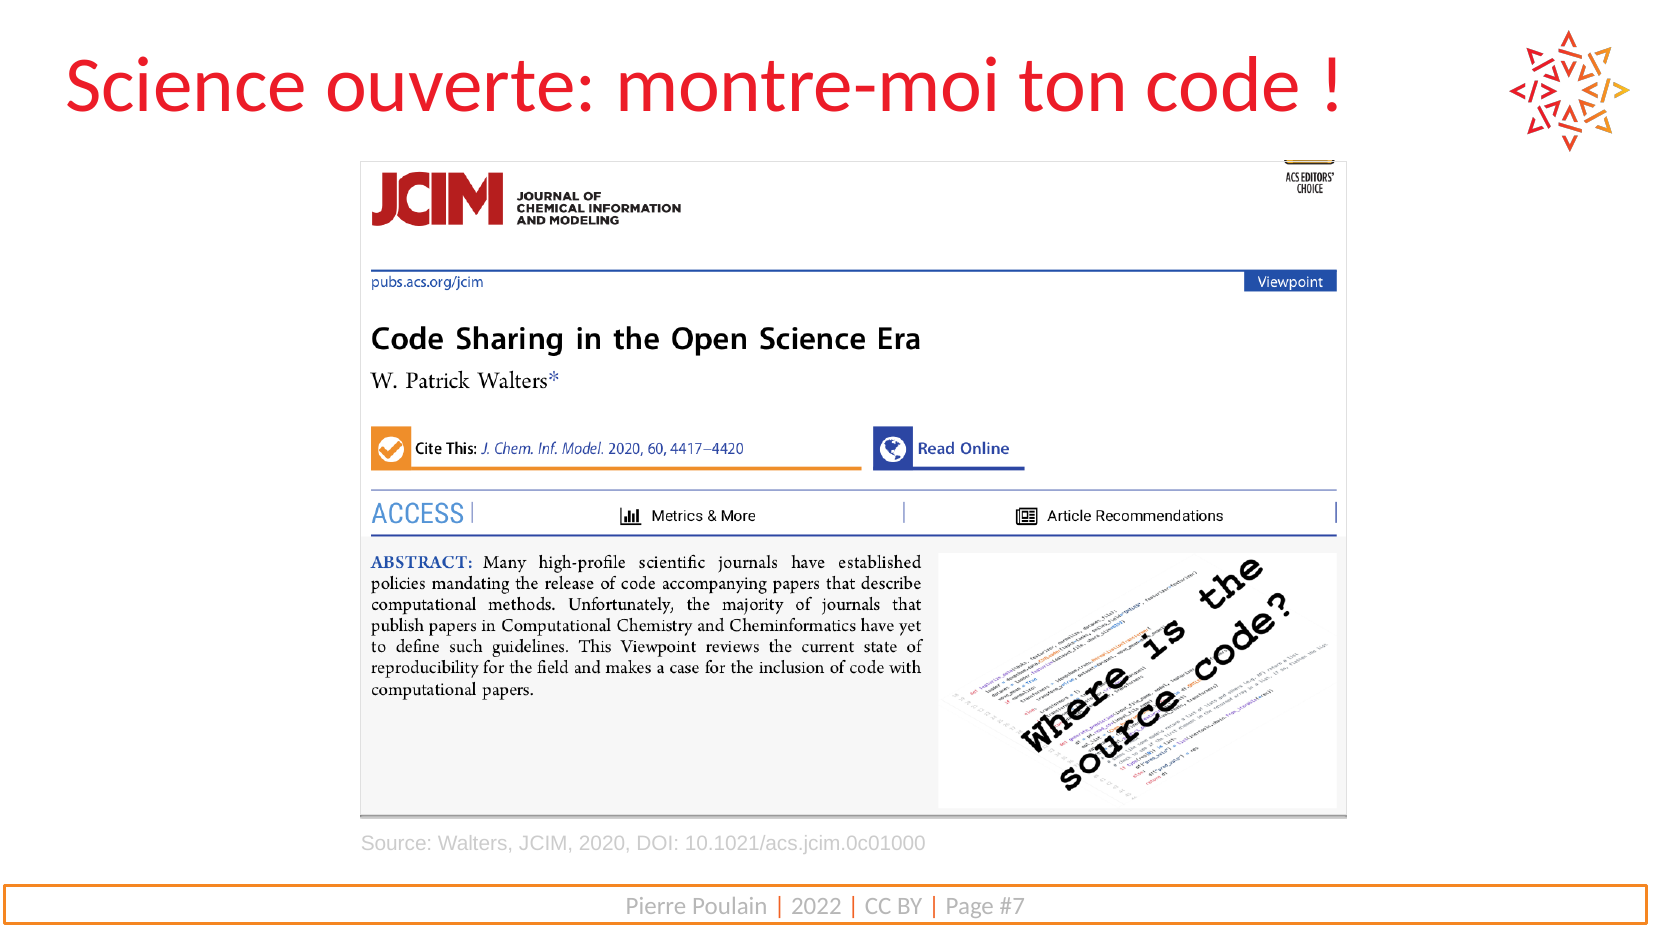

# Science ouverte: montre-moi ton code !
Source: Walters, JCIM, 2020, DOI: 10.1021/acs.jcim.0c01000